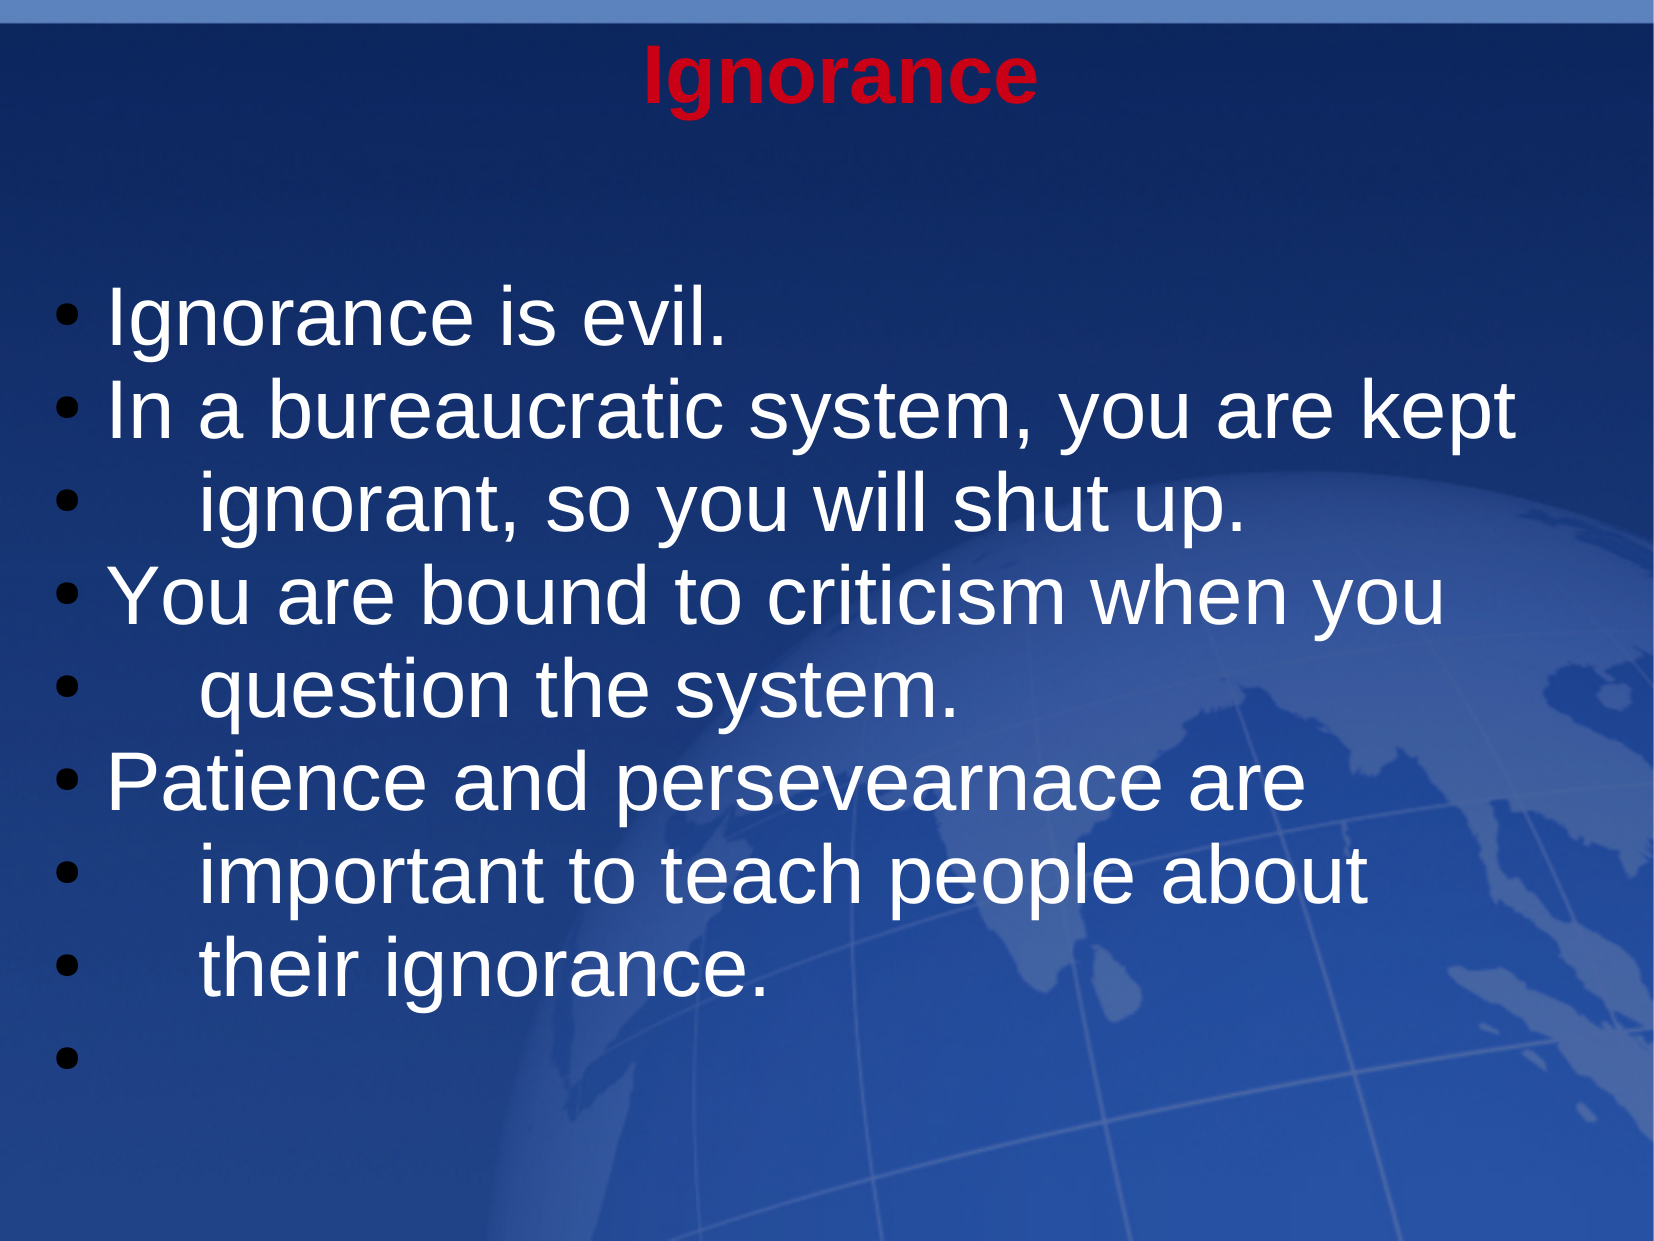

Ignorance
 Ignorance is evil.
 In a bureaucratic system, you are kept
 ignorant, so you will shut up.
 You are bound to criticism when you
 question the system.
 Patience and persevearnace are
 important to teach people about
 their ignorance.